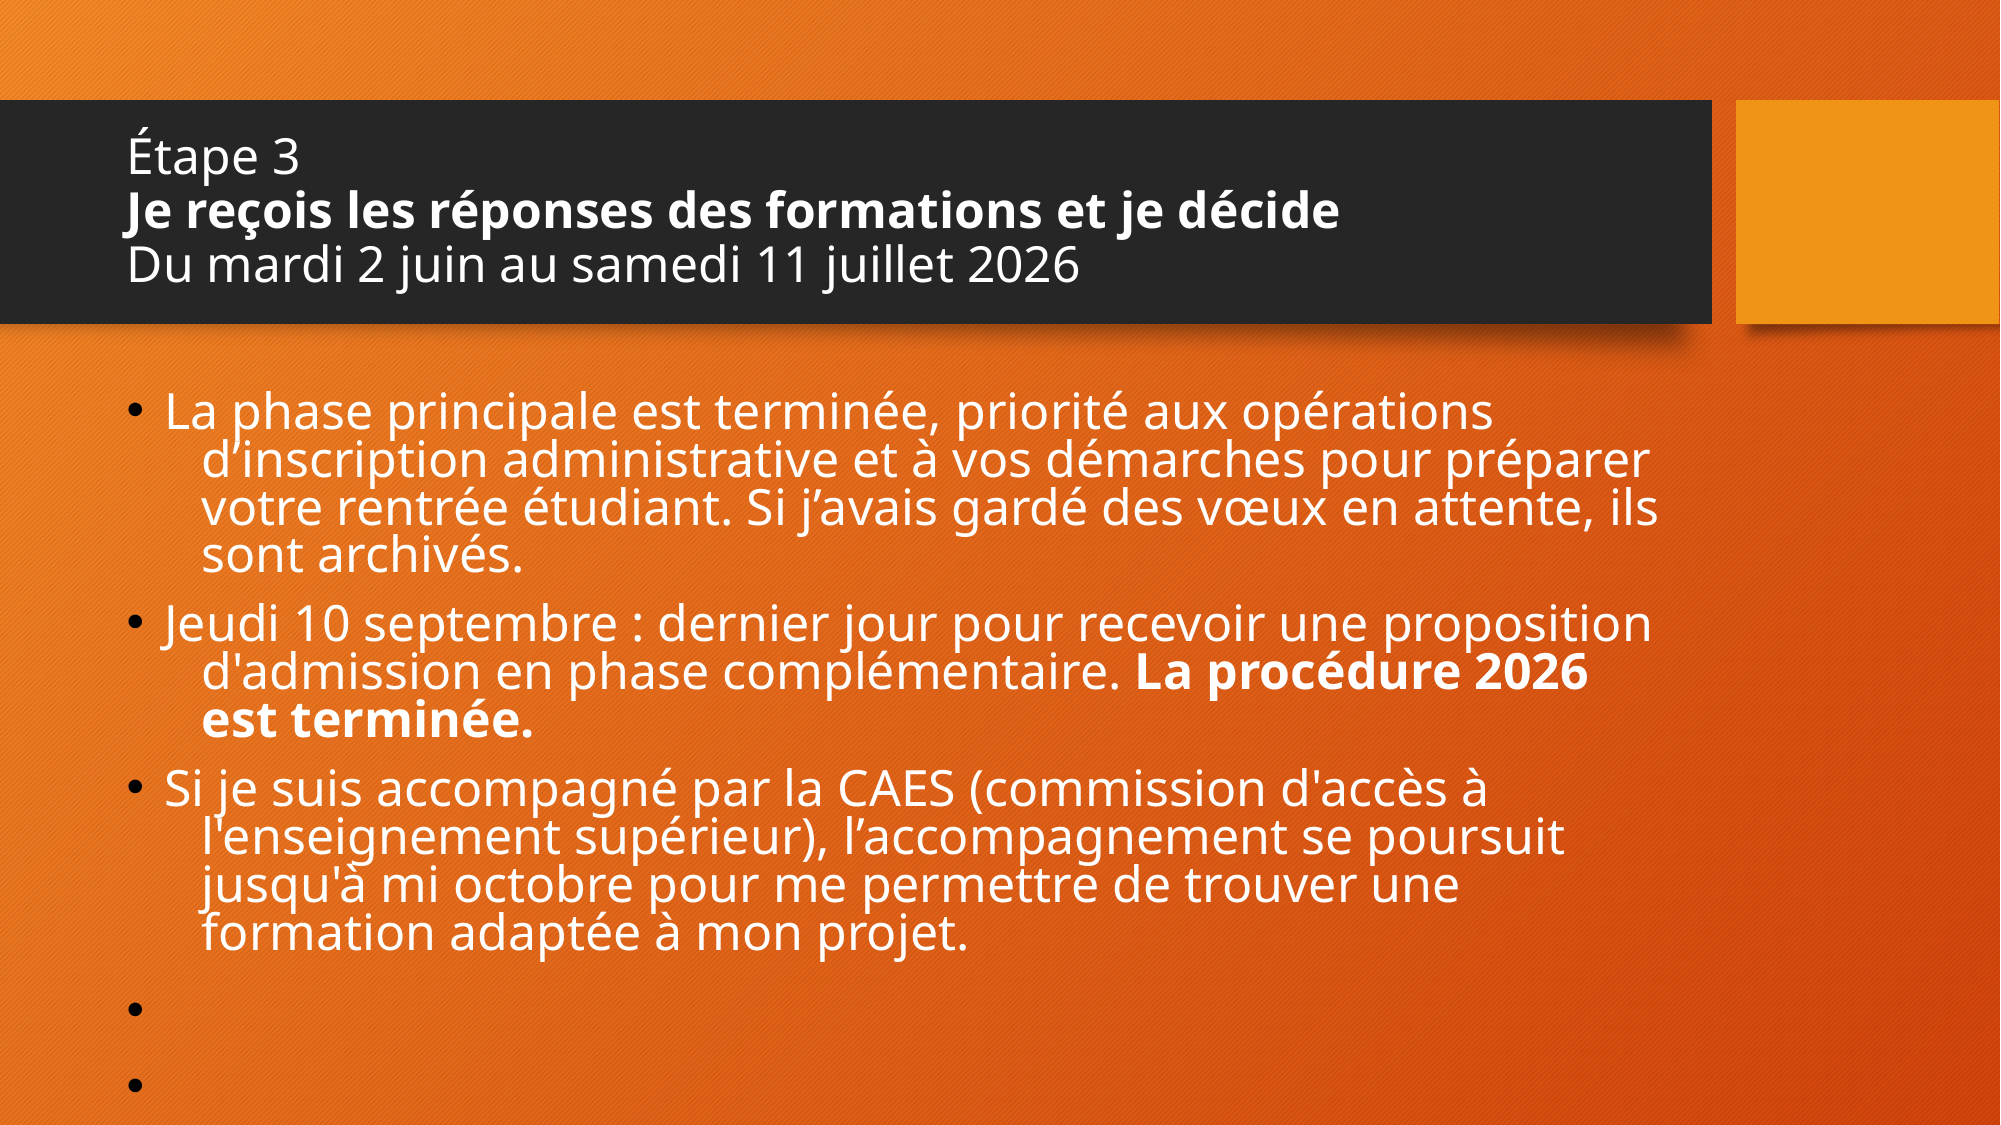

# Étape 3 Je reçois les réponses des formations et je décide Du mardi 2 juin au samedi 11 juillet 2026
La phase principale est terminée, priorité aux opérations d’inscription administrative et à vos démarches pour préparer votre rentrée étudiant. Si j’avais gardé des vœux en attente, ils sont archivés.
Jeudi 10 septembre : dernier jour pour recevoir une proposition d'admission en phase complémentaire. La procédure 2026 est terminée.
Si je suis accompagné par la CAES (commission d'accès à l'enseignement supérieur), l’accompagnement se poursuit jusqu'à mi octobre pour me permettre de trouver une formation adaptée à mon projet.